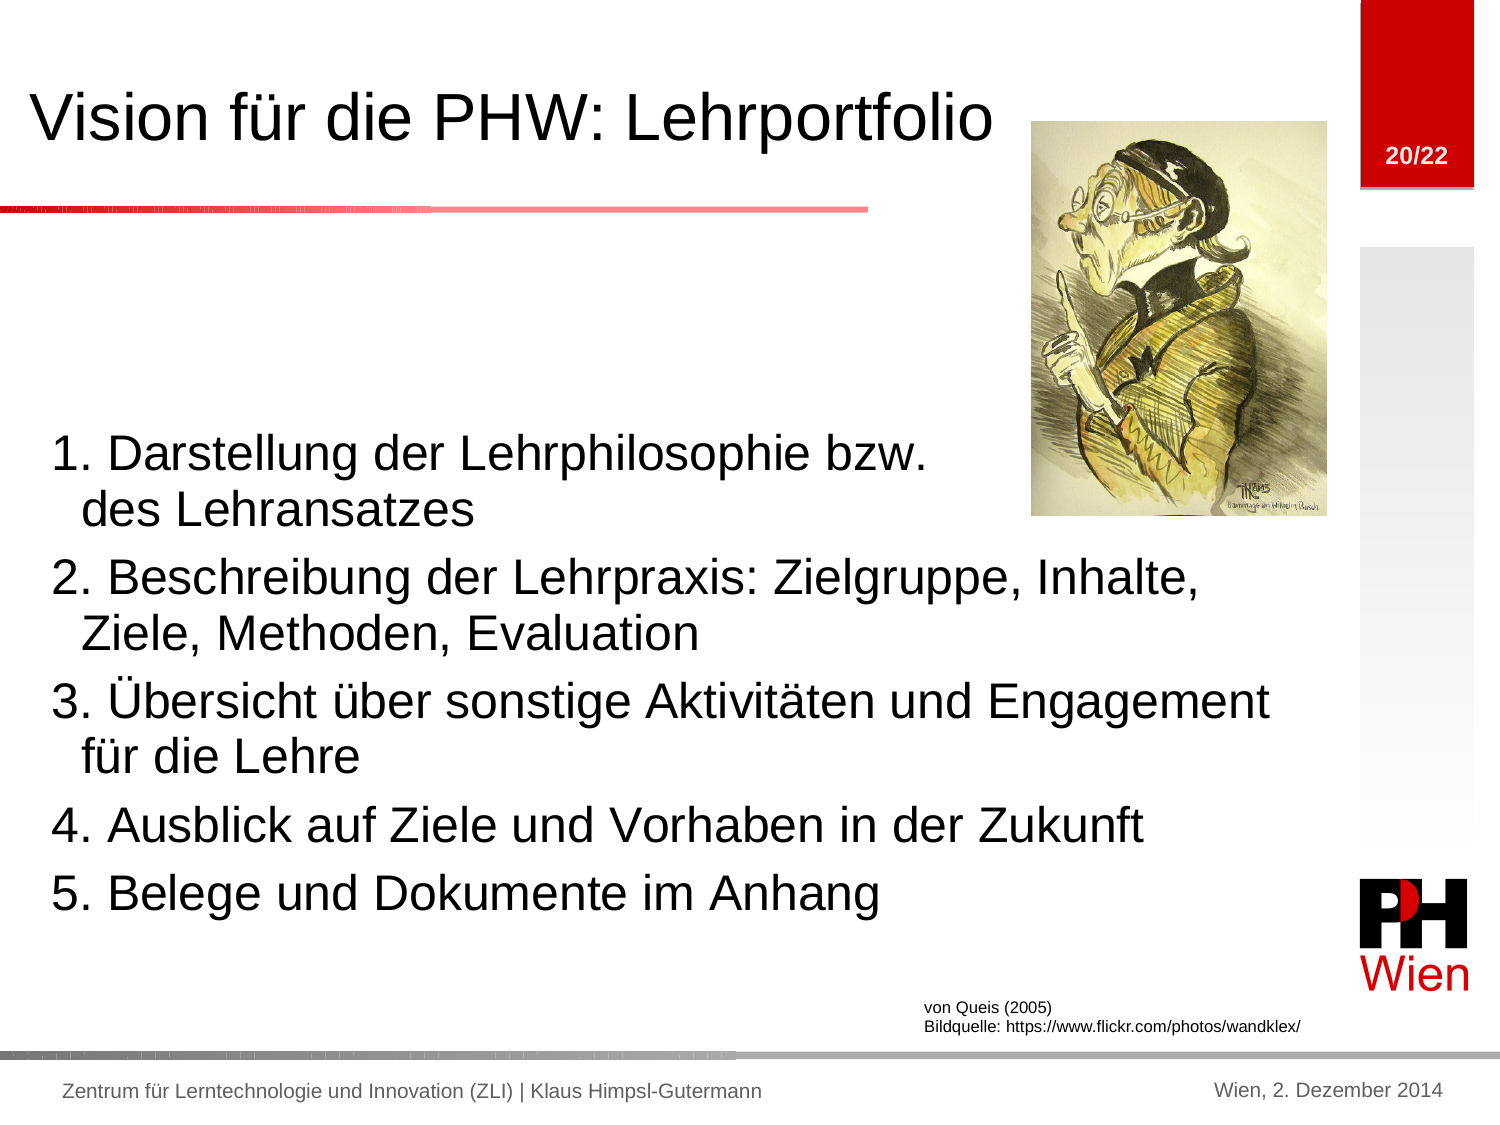

# Vision für die PHW: Lehrportfolio
20
 Darstellung der Lehrphilosophie bzw.
des Lehransatzes
 Beschreibung der Lehrpraxis: Zielgruppe, Inhalte, Ziele, Methoden, Evaluation
 Übersicht über sonstige Aktivitäten und Engagement für die Lehre
 Ausblick auf Ziele und Vorhaben in der Zukunft
 Belege und Dokumente im Anhang
von Queis (2005)
Bildquelle: https://www.flickr.com/photos/wandklex/
Wien, 2. Dezember 2014